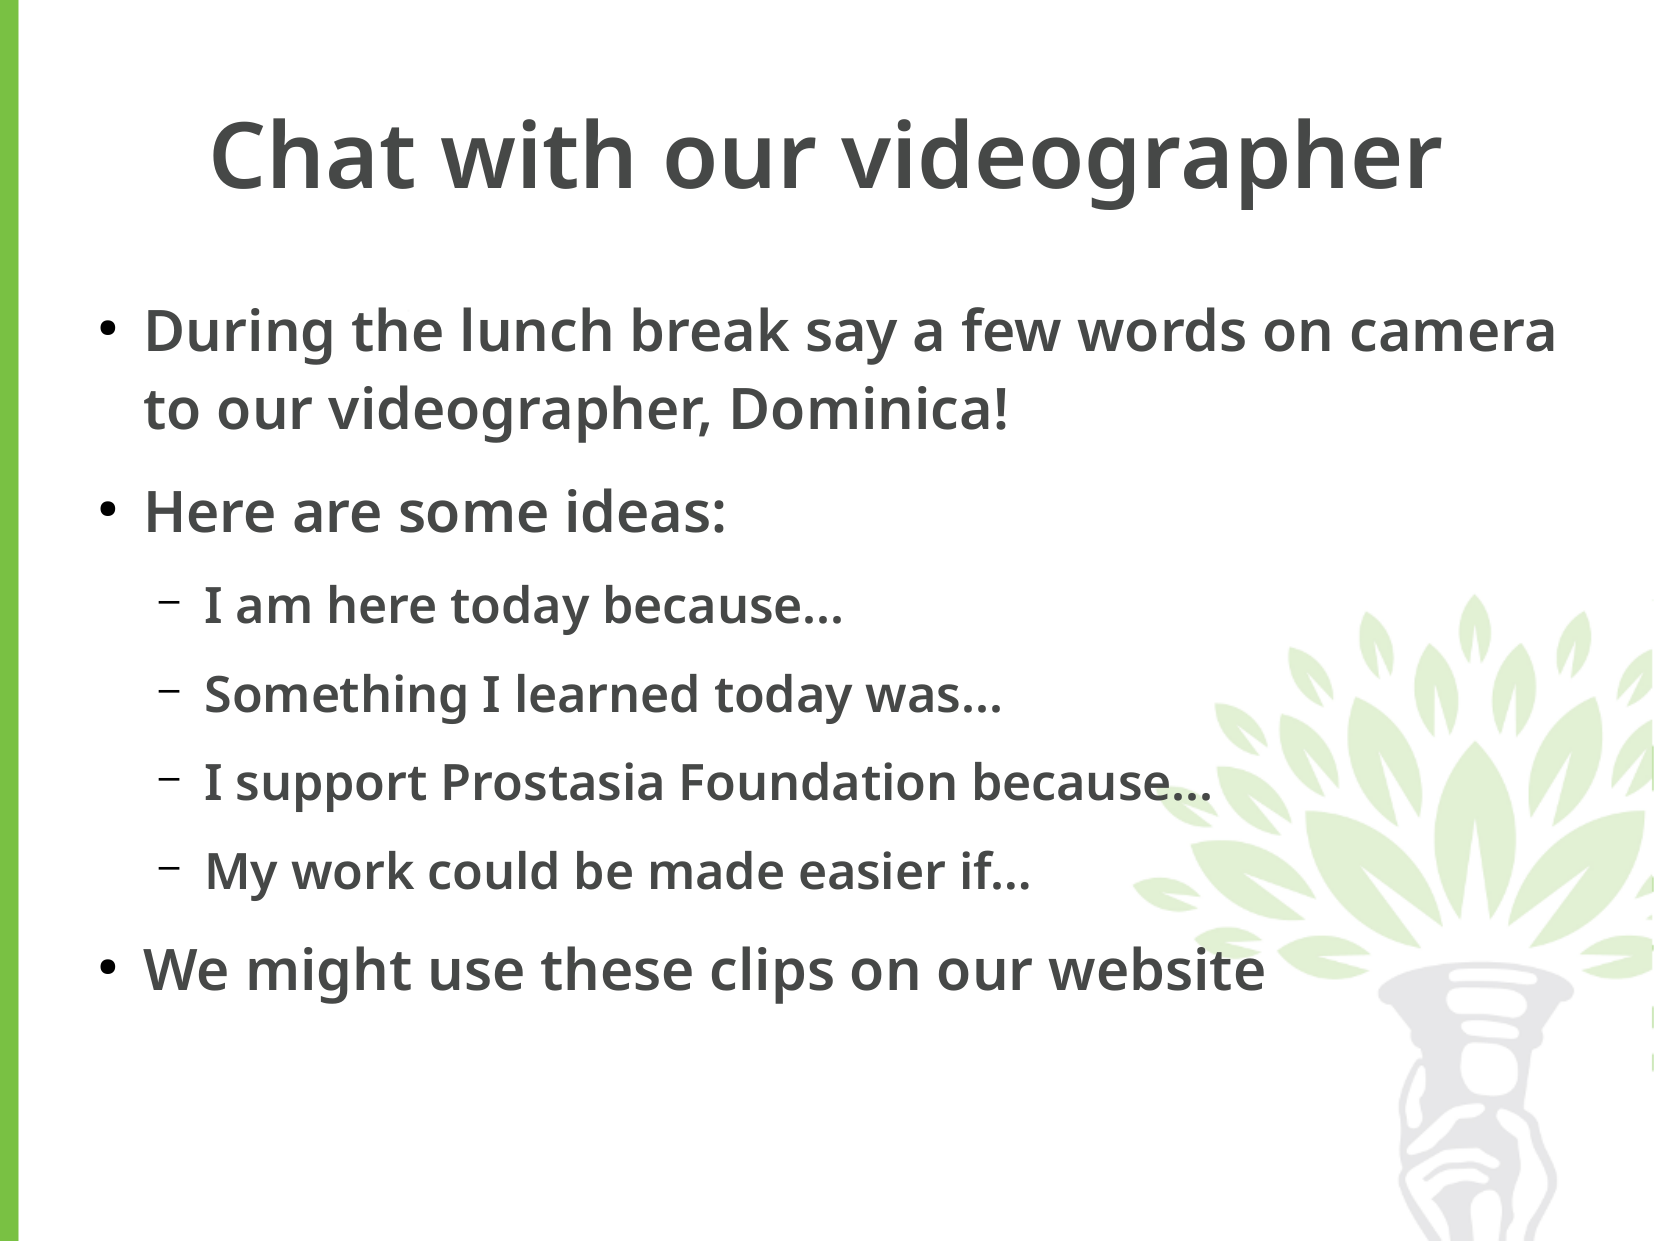

# Chat with our videographer
During the lunch break say a few words on camera to our videographer, Dominica!
Here are some ideas:
I am here today because...
Something I learned today was...
I support Prostasia Foundation because...
My work could be made easier if…
We might use these clips on our website